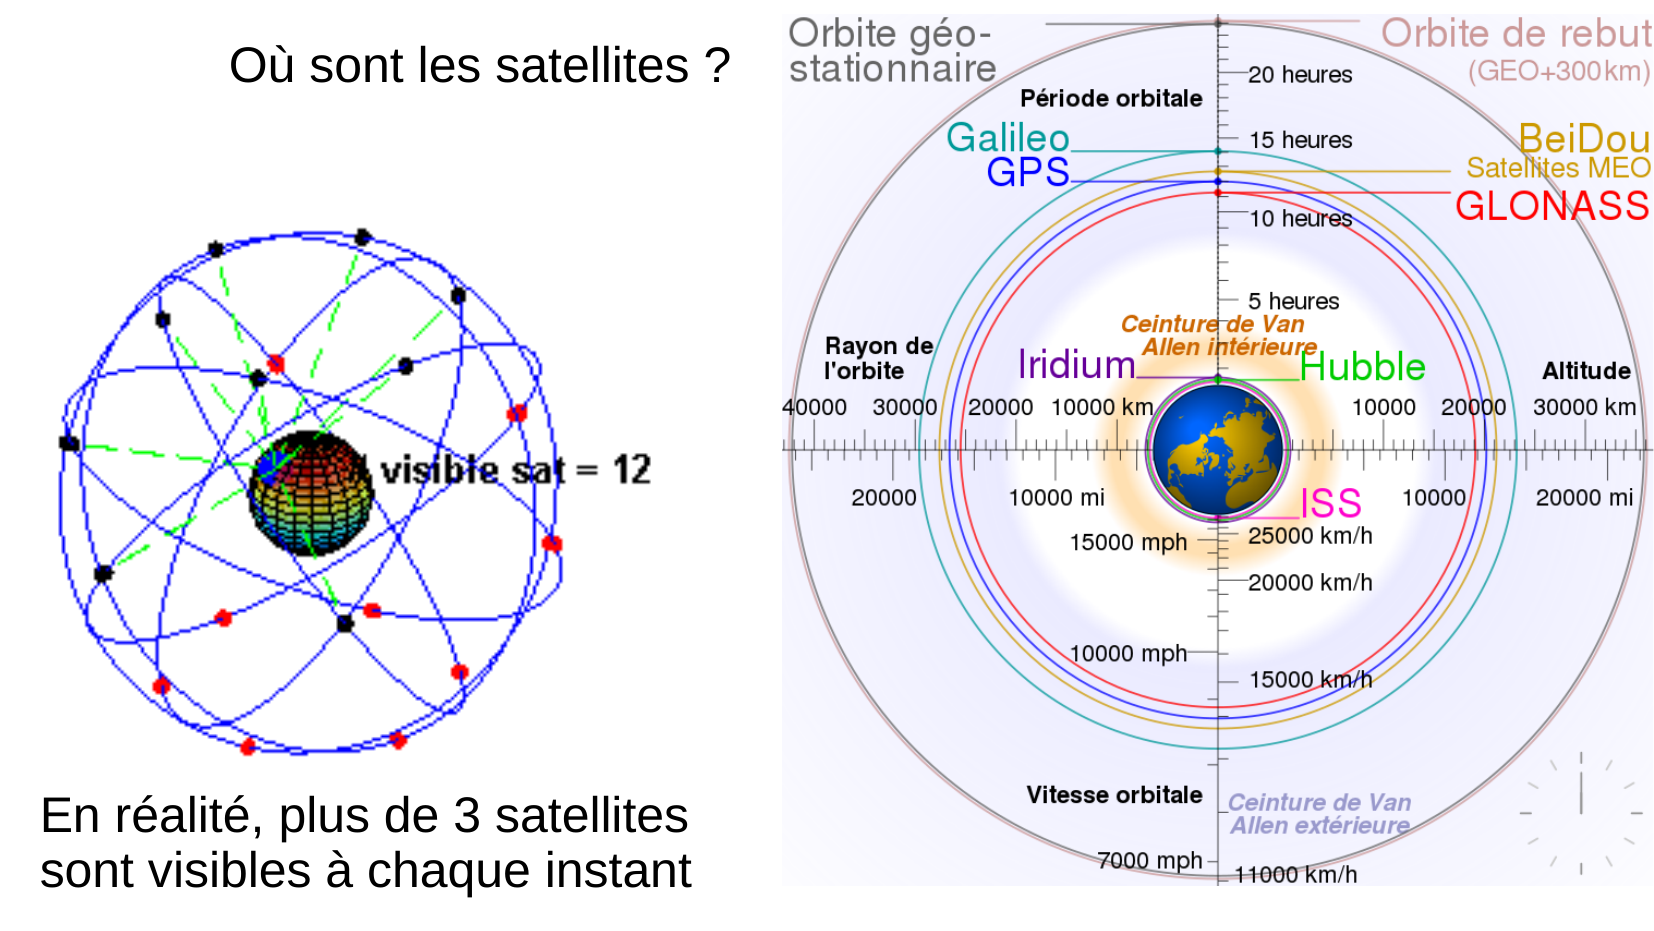

Où sont les satellites ?
En réalité, plus de 3 satellites sont visibles à chaque instant